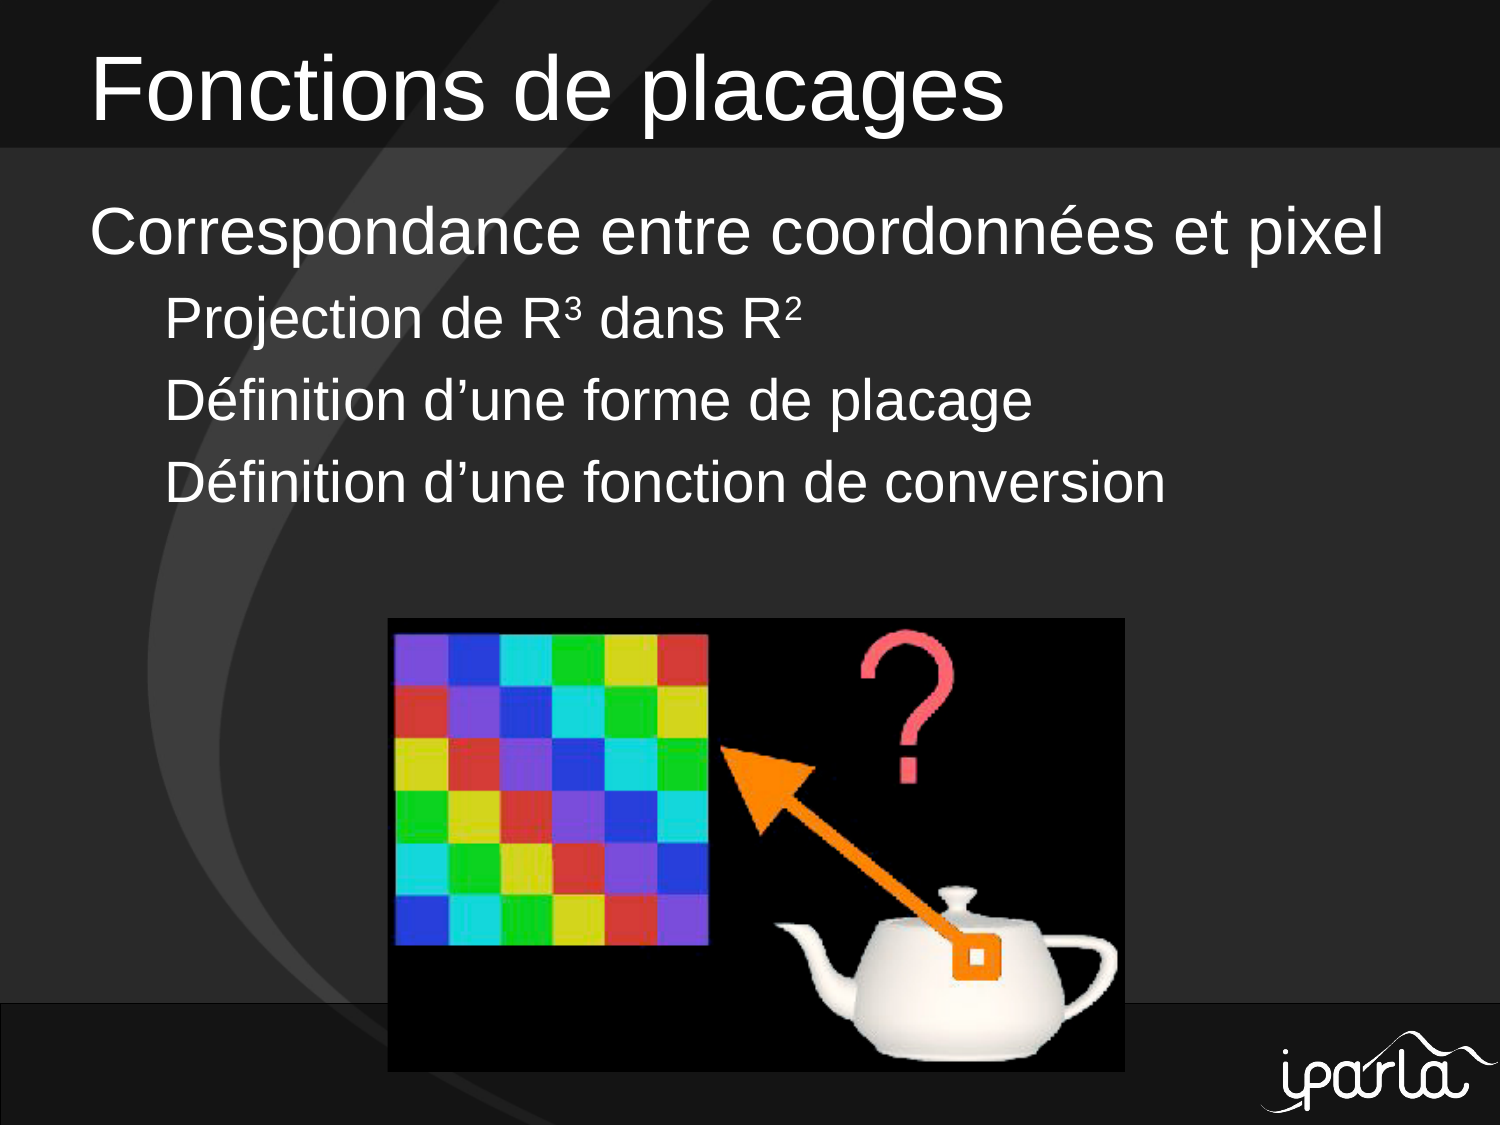

# Fonctions de placages
Correspondance entre coordonnées et pixel
Projection de R3 dans R2
Définition d’une forme de placage
Définition d’une fonction de conversion